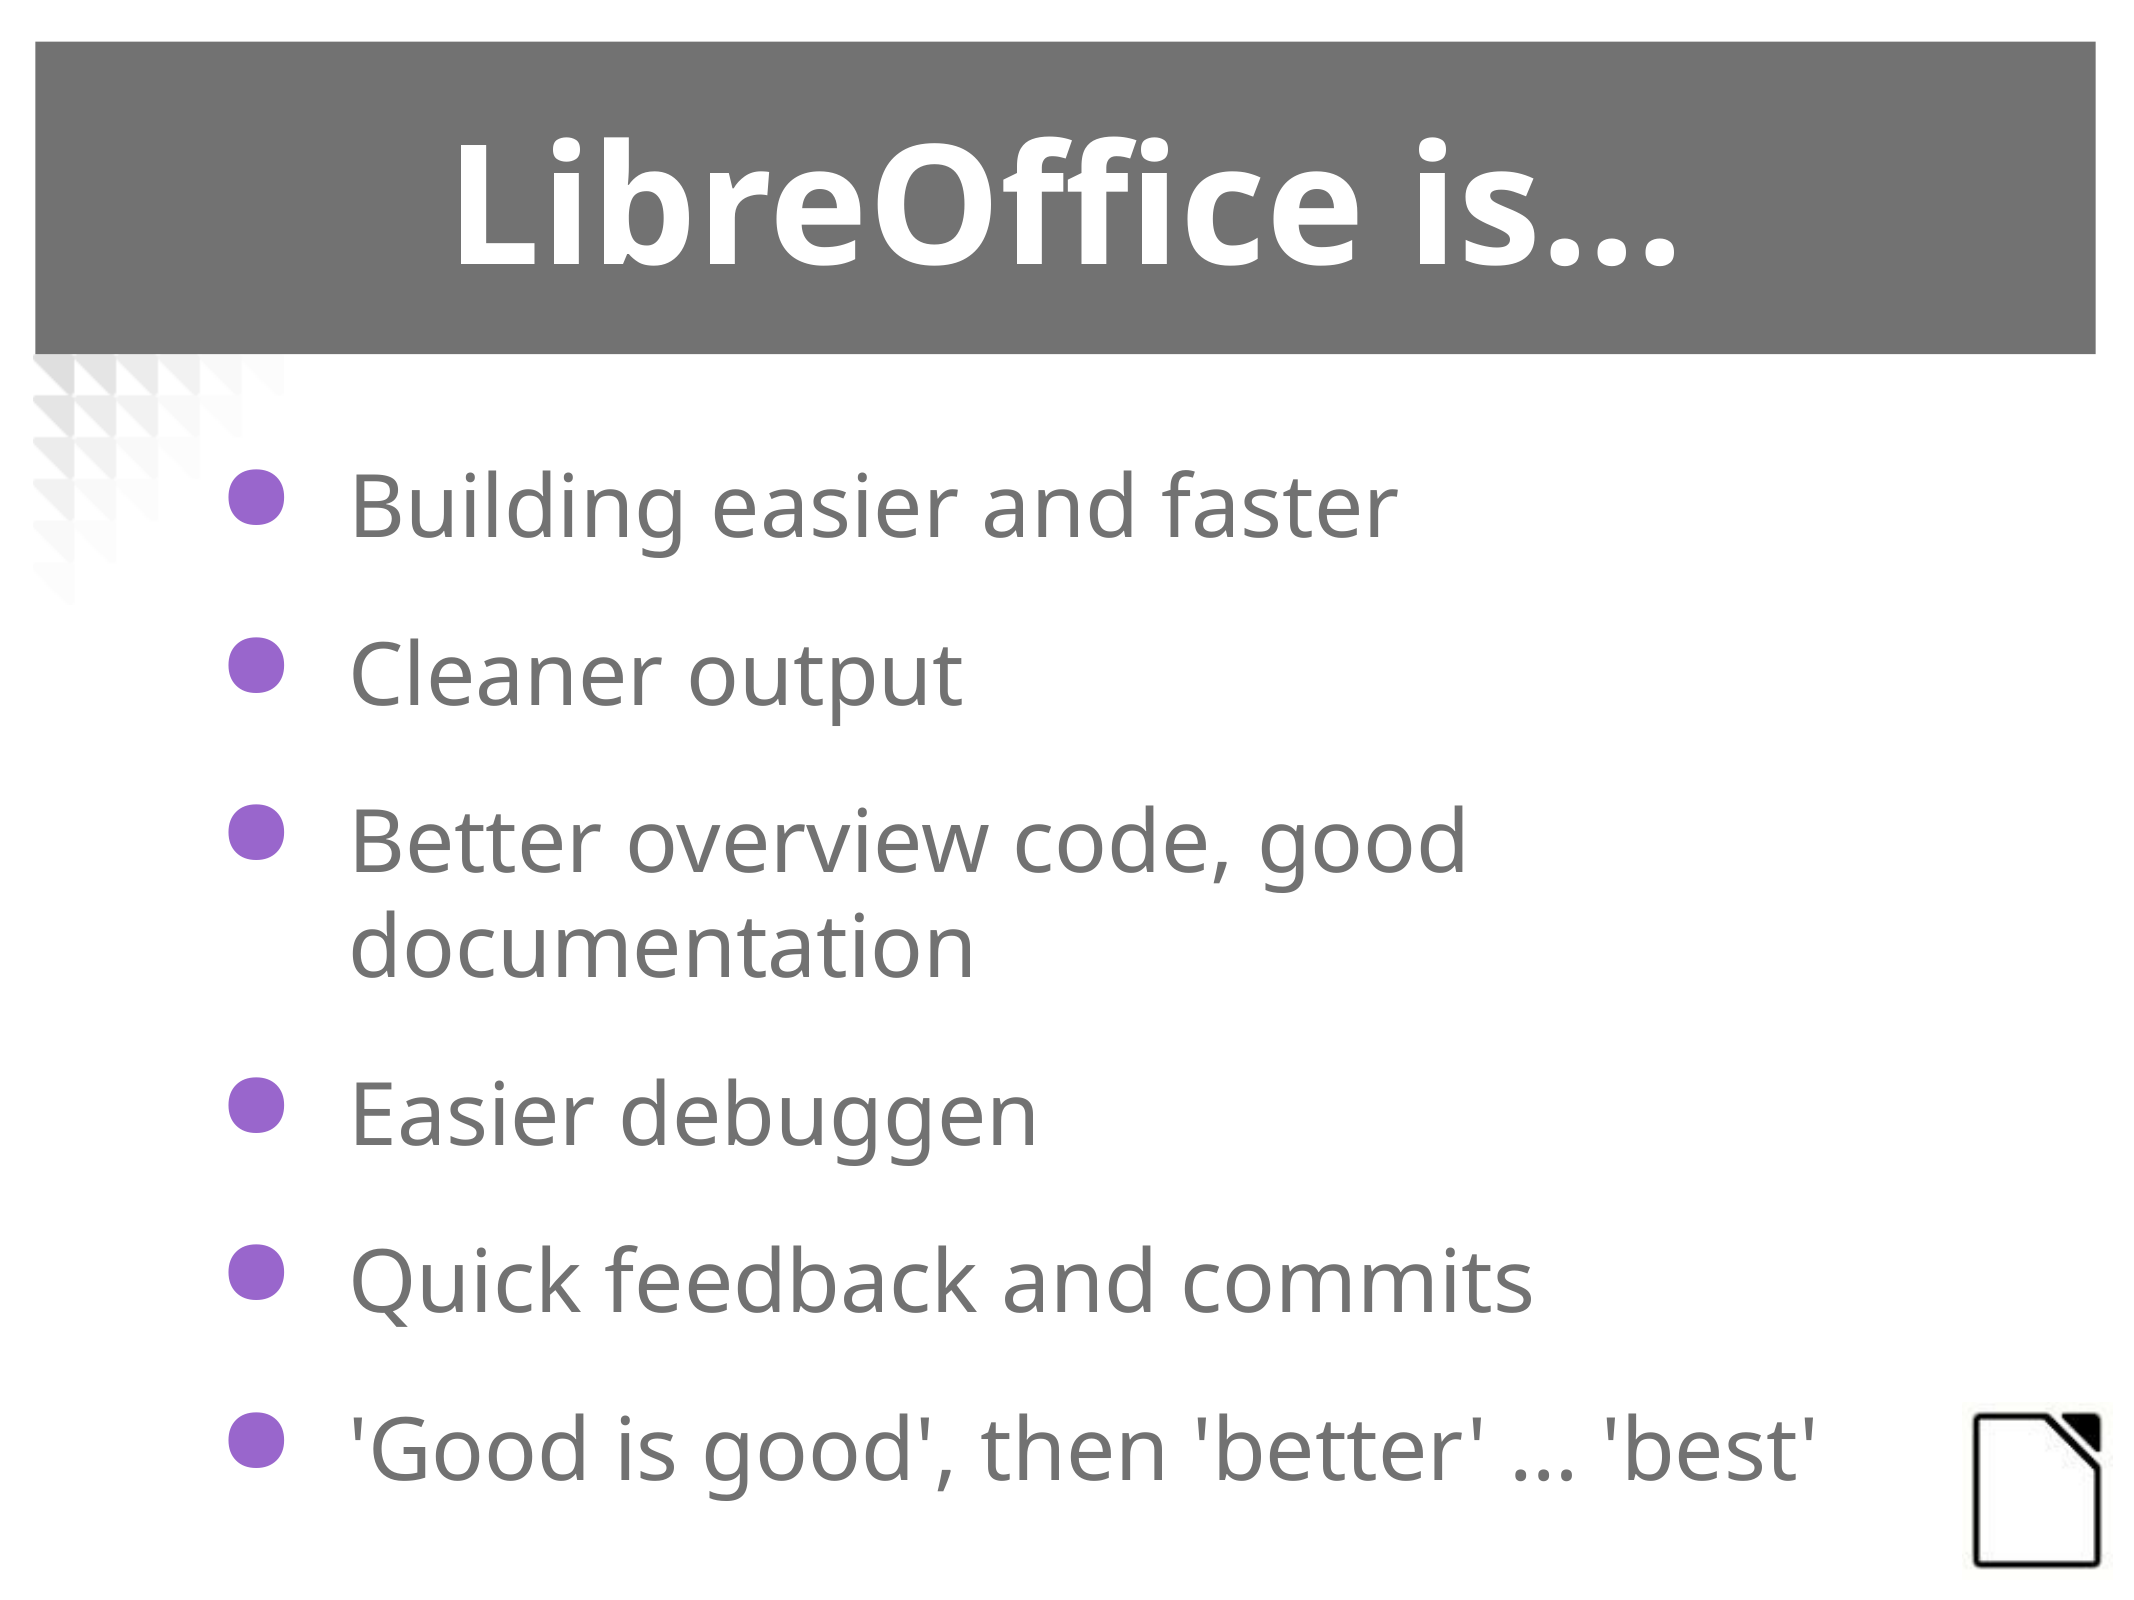

# LibreOffice is...
Building easier and faster
Cleaner output
Better overview code, good documentation
Easier debuggen
Quick feedback and commits
'Good is good', then 'better' … 'best'